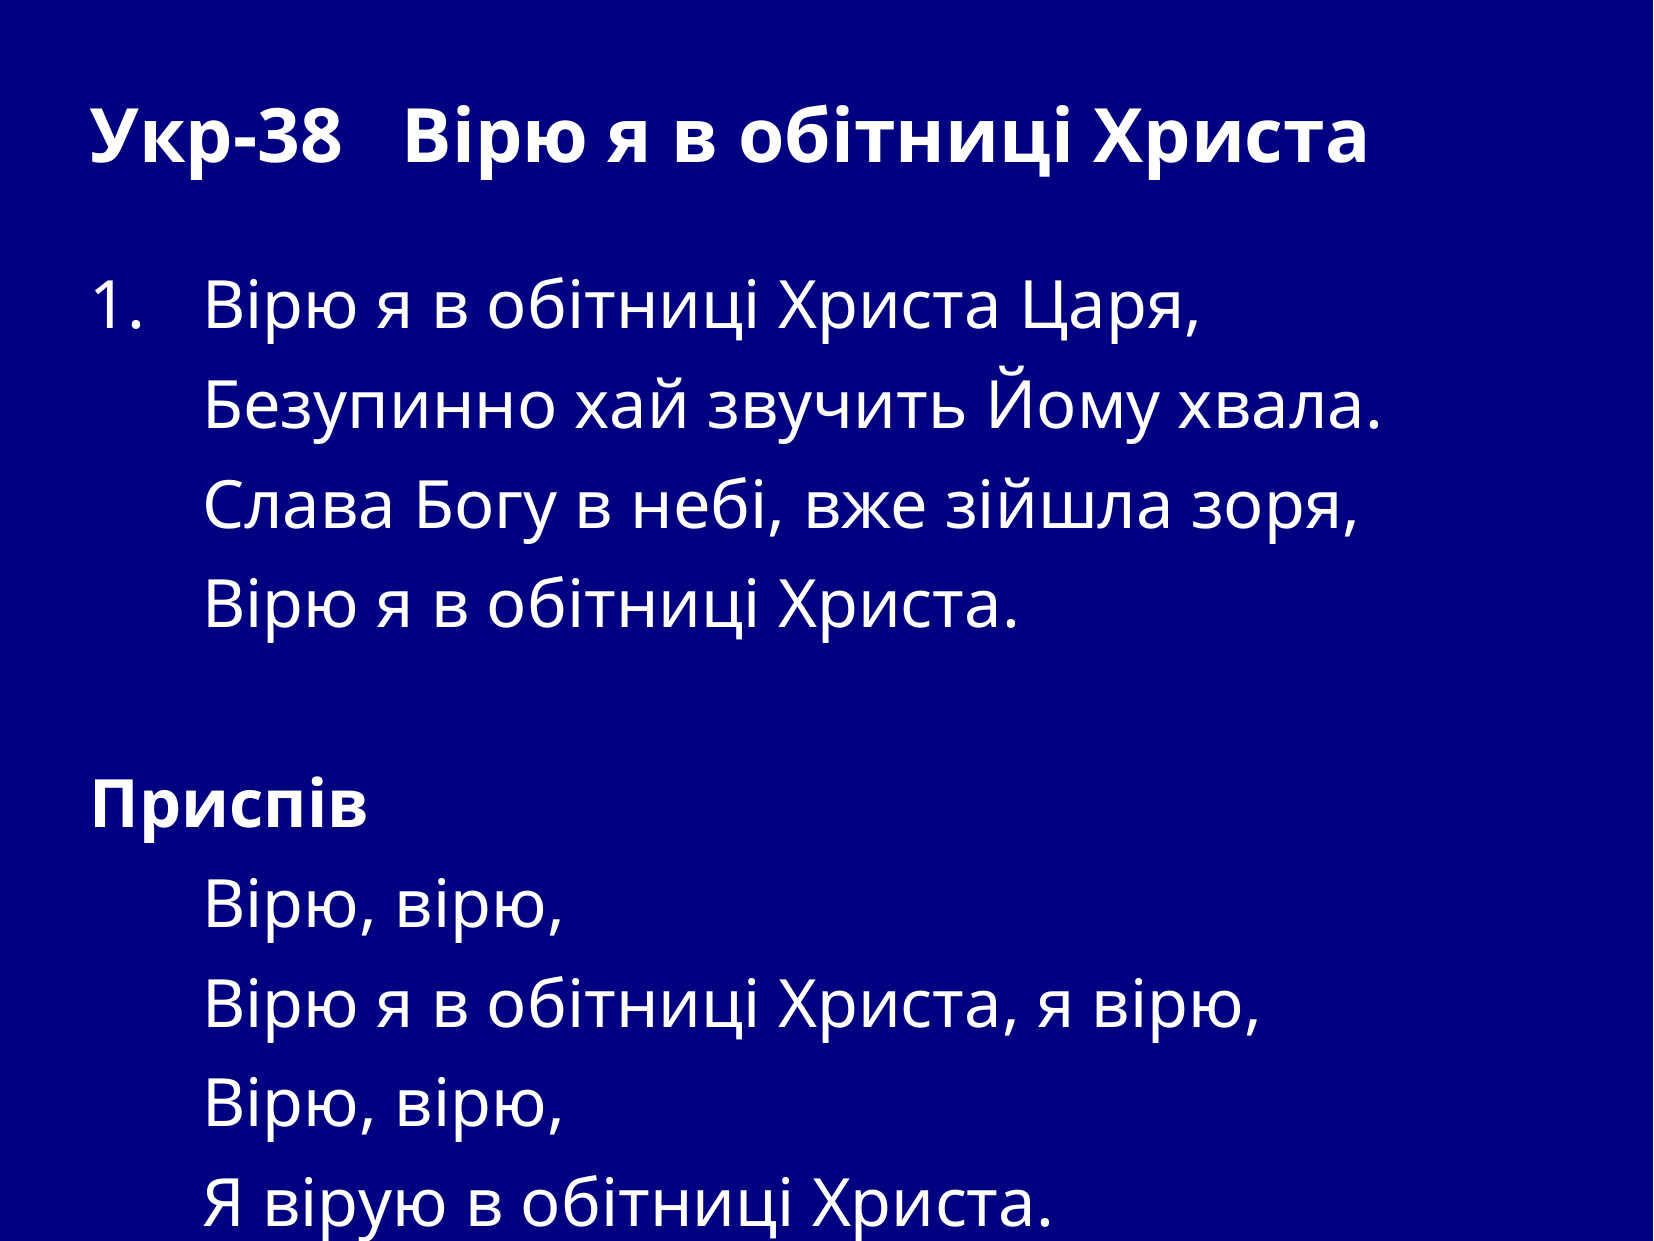

Укр-38 Вірю я в обітниці Христа
1.	Вірю я в обітниці Христа Царя,
	Безупинно хай звучить Йому хвала.
	Слава Богу в небі, вже зійшла зоря,
	Вірю я в обітниці Христа.
Приспів
	Вірю, вірю,
	Вірю я в обітниці Христа, я вірю,
	Вірю, вірю,
	Я вірую в обітниці Христа.